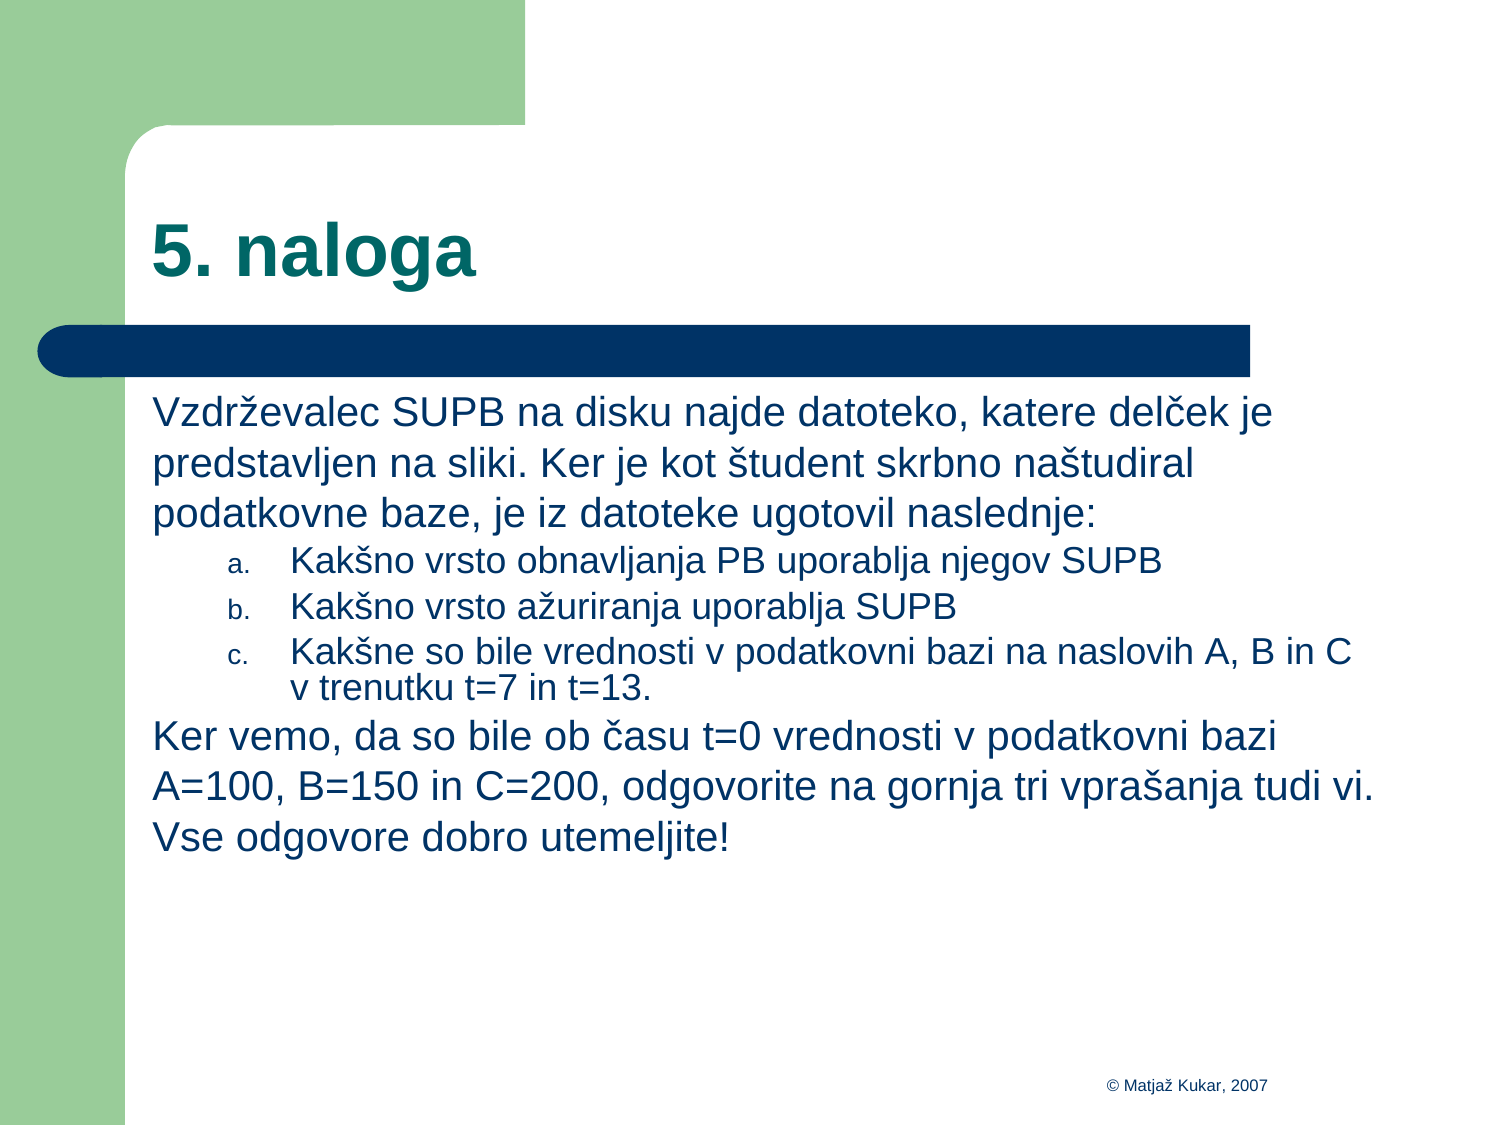

# 5. naloga
Vzdrževalec SUPB na disku najde datoteko, katere delček je
predstavljen na sliki. Ker je kot študent skrbno naštudiral
podatkovne baze, je iz datoteke ugotovil naslednje:
Kakšno vrsto obnavljanja PB uporablja njegov SUPB
Kakšno vrsto ažuriranja uporablja SUPB
Kakšne so bile vrednosti v podatkovni bazi na naslovih A, B in C
v trenutku t=7 in t=13.
Ker vemo, da so bile ob času t=0 vrednosti v podatkovni bazi
A=100, B=150 in C=200, odgovorite na gornja tri vprašanja tudi vi.
Vse odgovore dobro utemeljite!
© Matjaž Kukar, 2007